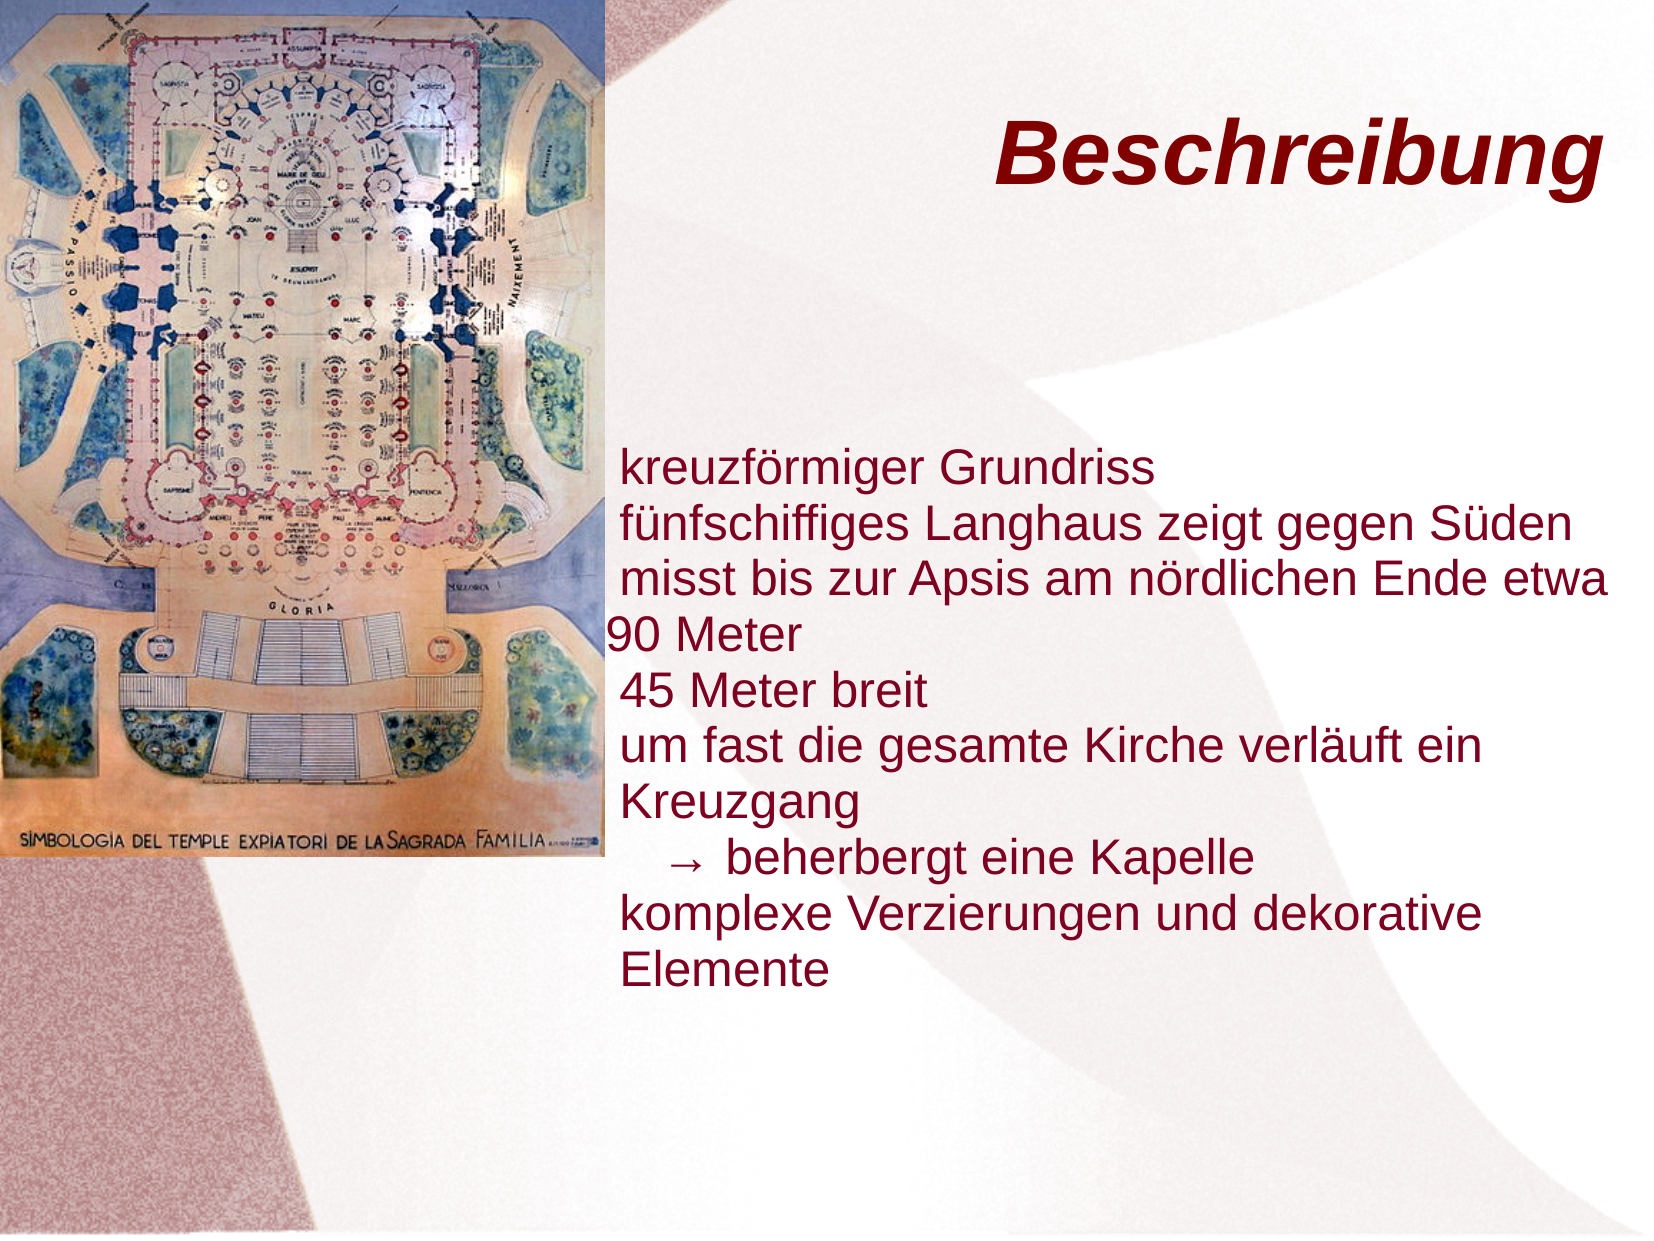

# Beschreibung
 kreuzförmiger Grundriss
 fünfschiffiges Langhaus zeigt gegen Süden
 misst bis zur Apsis am nördlichen Ende etwa 90 Meter
 45 Meter breit
 um fast die gesamte Kirche verläuft ein Kreuzgang
 → beherbergt eine Kapelle
 komplexe Verzierungen und dekorative Elemente